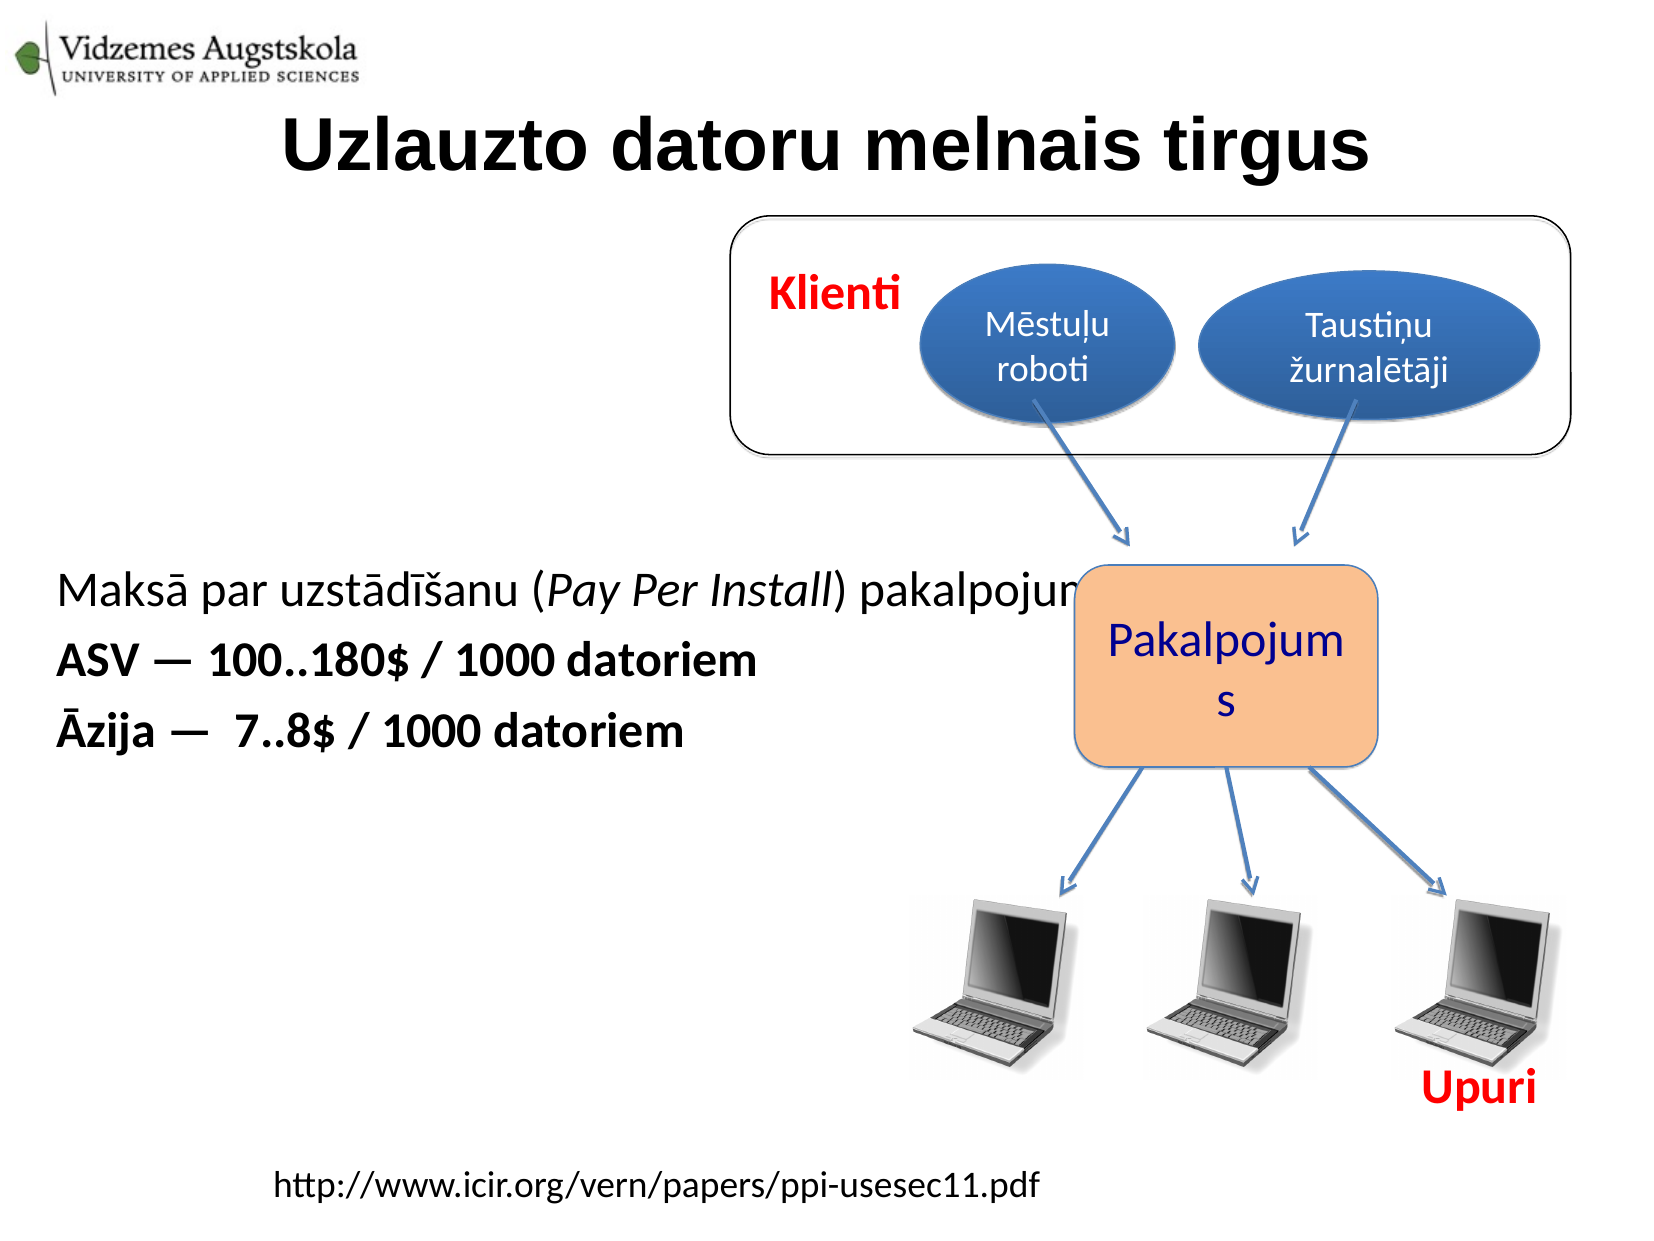

# Uzlauzto datoru melnais tirgus
Klienti
Mēstuļu roboti
Taustiņu
žurnalētāji
Maksā par uzstādīšanu (Pay Per Install) pakalpojums:
ASV — 100..180$ / 1000 datoriem
Āzija — 7..8$ / 1000 datoriem
Pakalpojums
Upuri
http://www.icir.org/vern/papers/ppi-usesec11.pdf